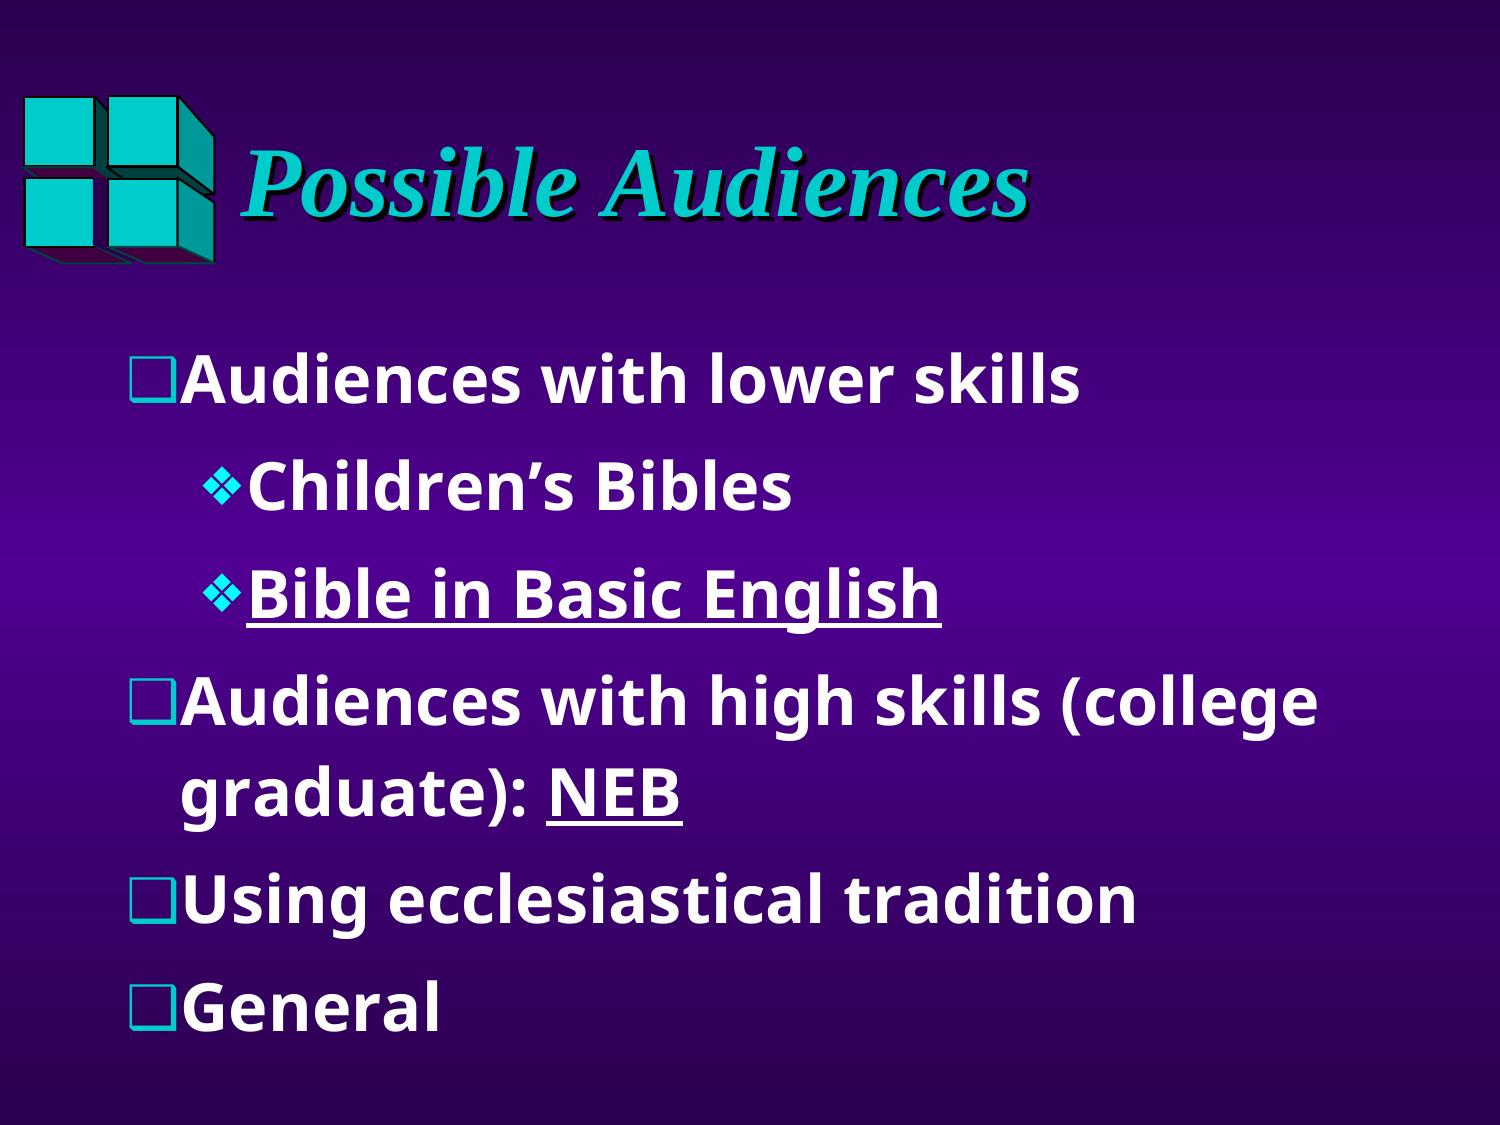

# Possible Audiences
Audiences with lower skills
Children’s Bibles
Bible in Basic English
Audiences with high skills (college graduate): NEB
Using ecclesiastical tradition
General